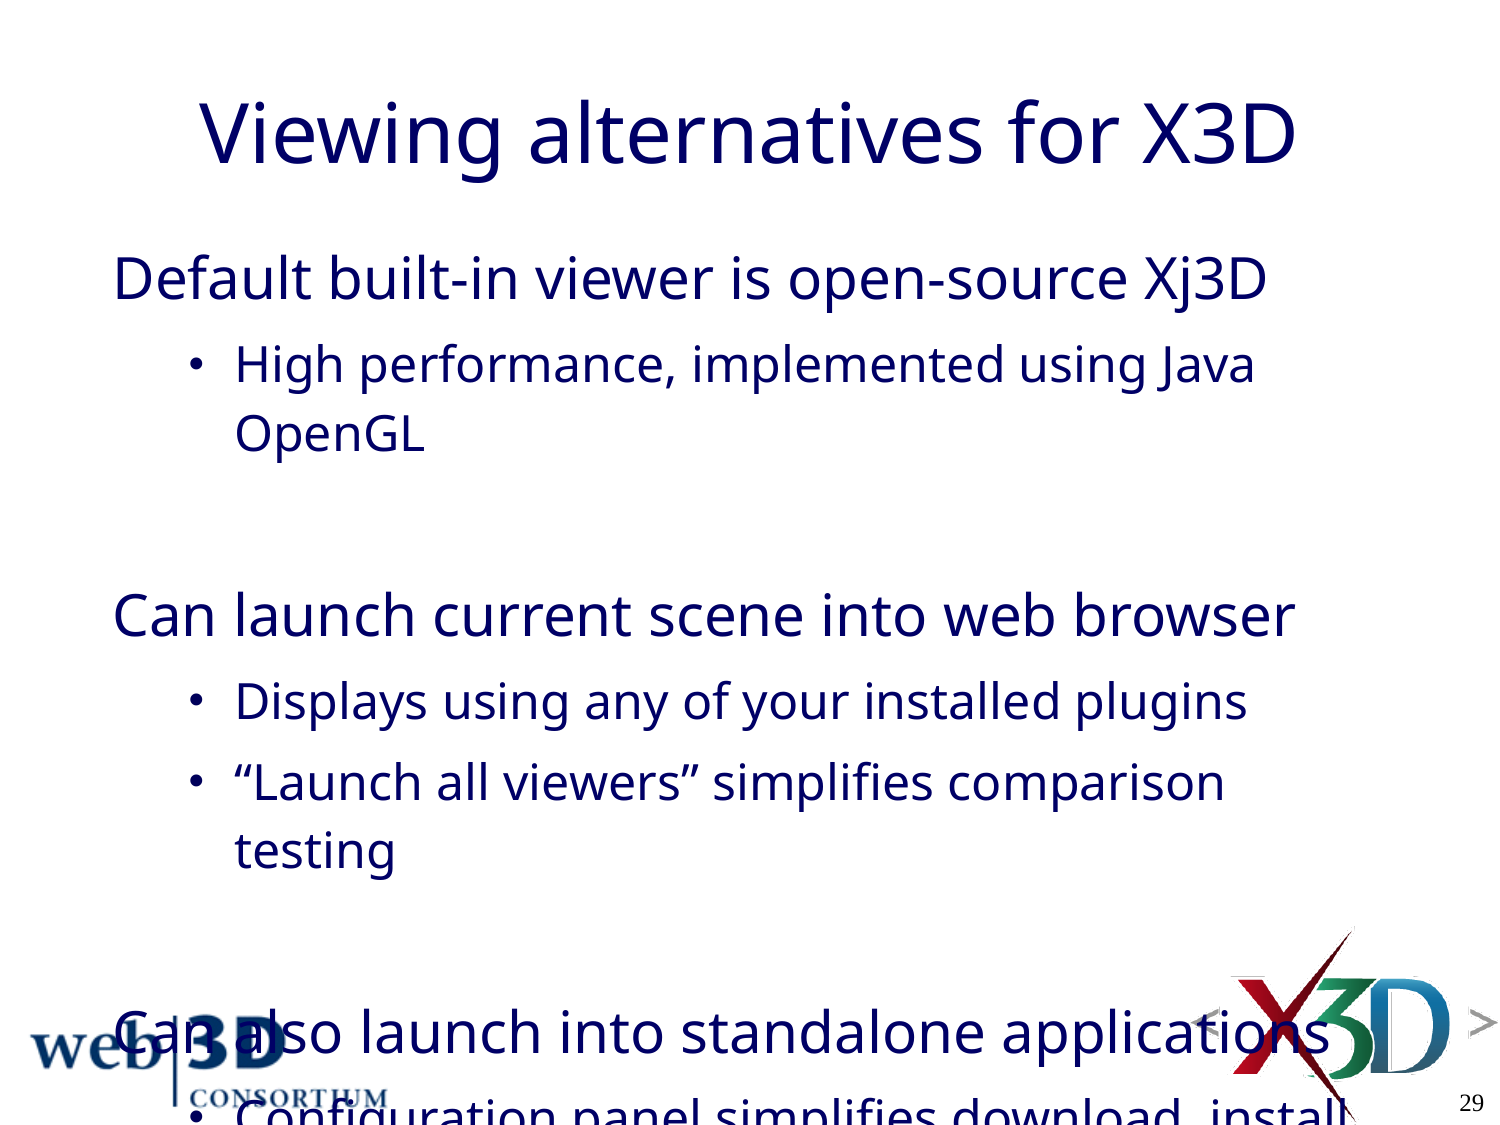

# Viewing alternatives for X3D
Default built-in viewer is open-source Xj3D
High performance, implemented using Java OpenGL
Can launch current scene into web browser
Displays using any of your installed plugins
“Launch all viewers” simplifies comparison testing
Can also launch into standalone applications
Configuration panel simplifies download, install